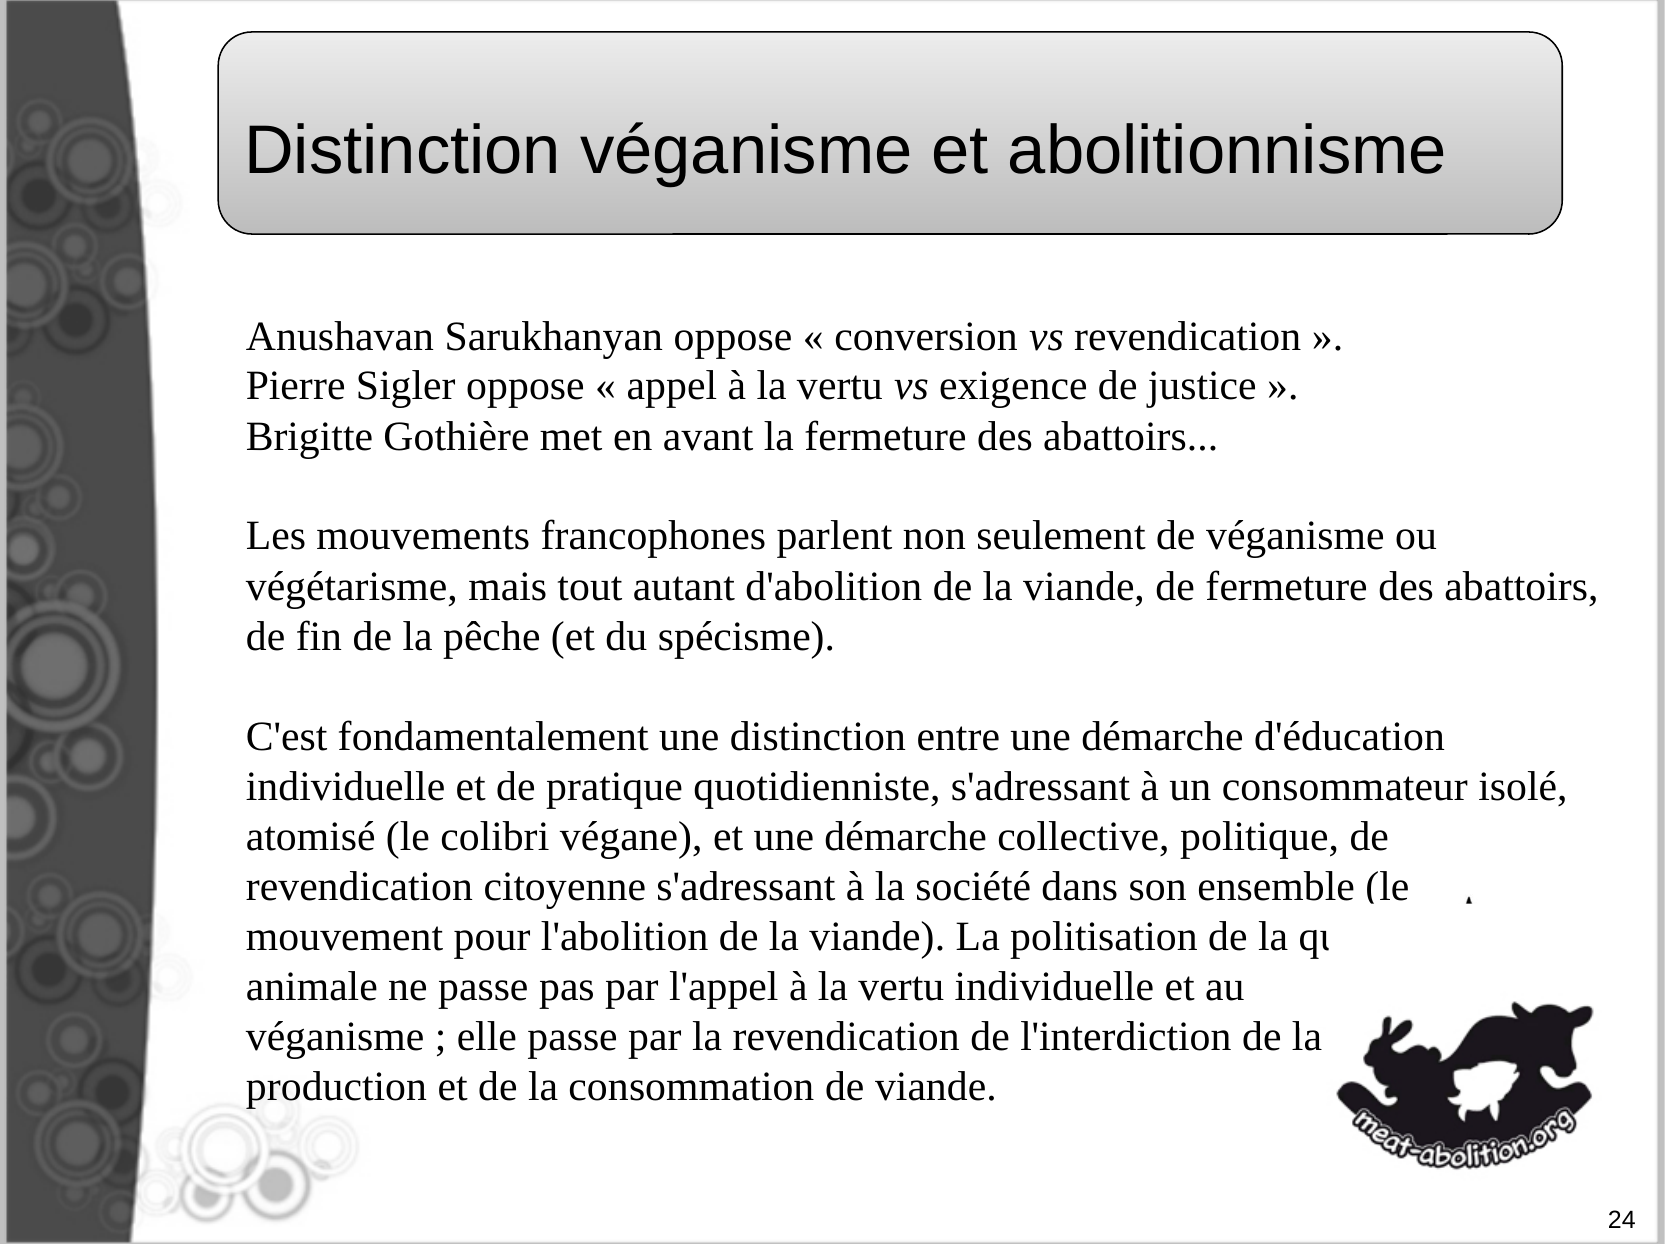

Distinction véganisme et abolitionnisme
Anushavan Sarukhanyan oppose « conversion vs revendication ».
Pierre Sigler oppose « appel à la vertu vs exigence de justice ».
Brigitte Gothière met en avant la fermeture des abattoirs...
Les mouvements francophones parlent non seulement de véganisme ou végétarisme, mais tout autant d'abolition de la viande, de fermeture des abattoirs, de fin de la pêche (et du spécisme).
C'est fondamentalement une distinction entre une démarche d'éducation individuelle et de pratique quotidienniste, s'adressant à un consommateur isolé, atomisé (le colibri végane), et une démarche collective, politique, de revendication citoyenne s'adressant à la société dans son ensemble (le mouvement pour l'abolition de la viande). La politisation de la question
animale ne passe pas par l'appel à la vertu individuelle et au
véganisme ; elle passe par la revendication de l'interdiction de la
production et de la consommation de viande.
24